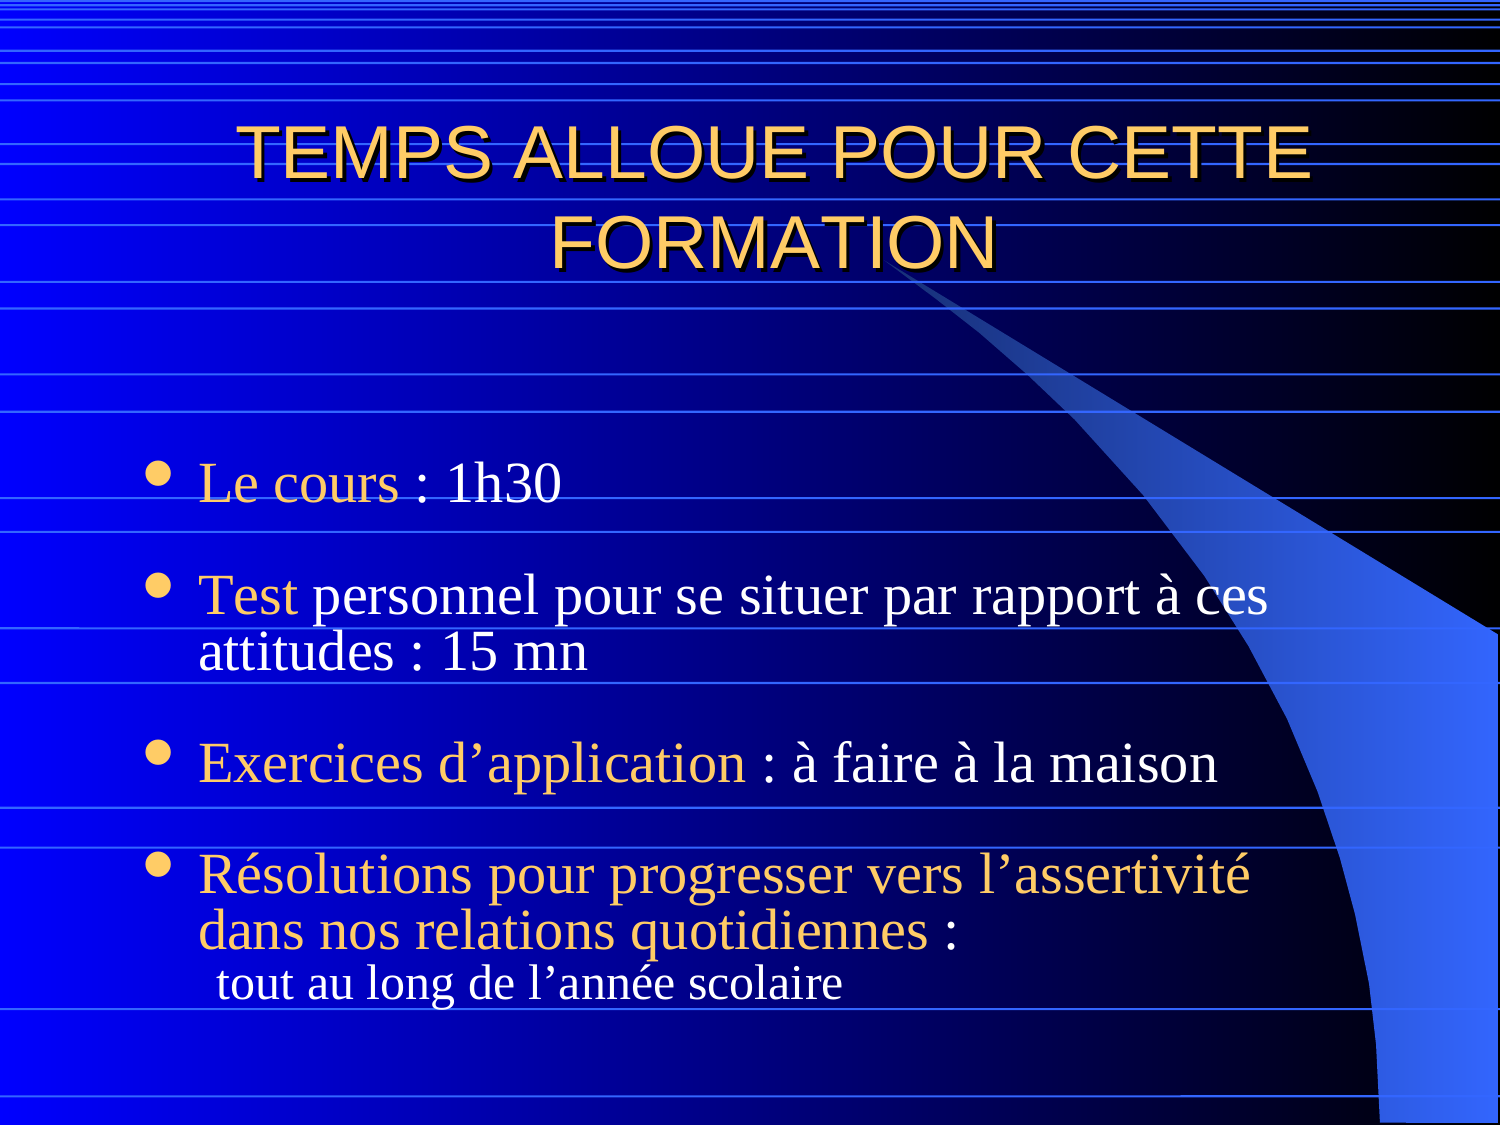

# TEMPS ALLOUE POUR CETTE FORMATION
Le cours : 1h30
Test personnel pour se situer par rapport à ces attitudes : 15 mn
Exercices d’application : à faire à la maison
Résolutions pour progresser vers l’assertivité dans nos relations quotidiennes :
tout au long de l’année scolaire